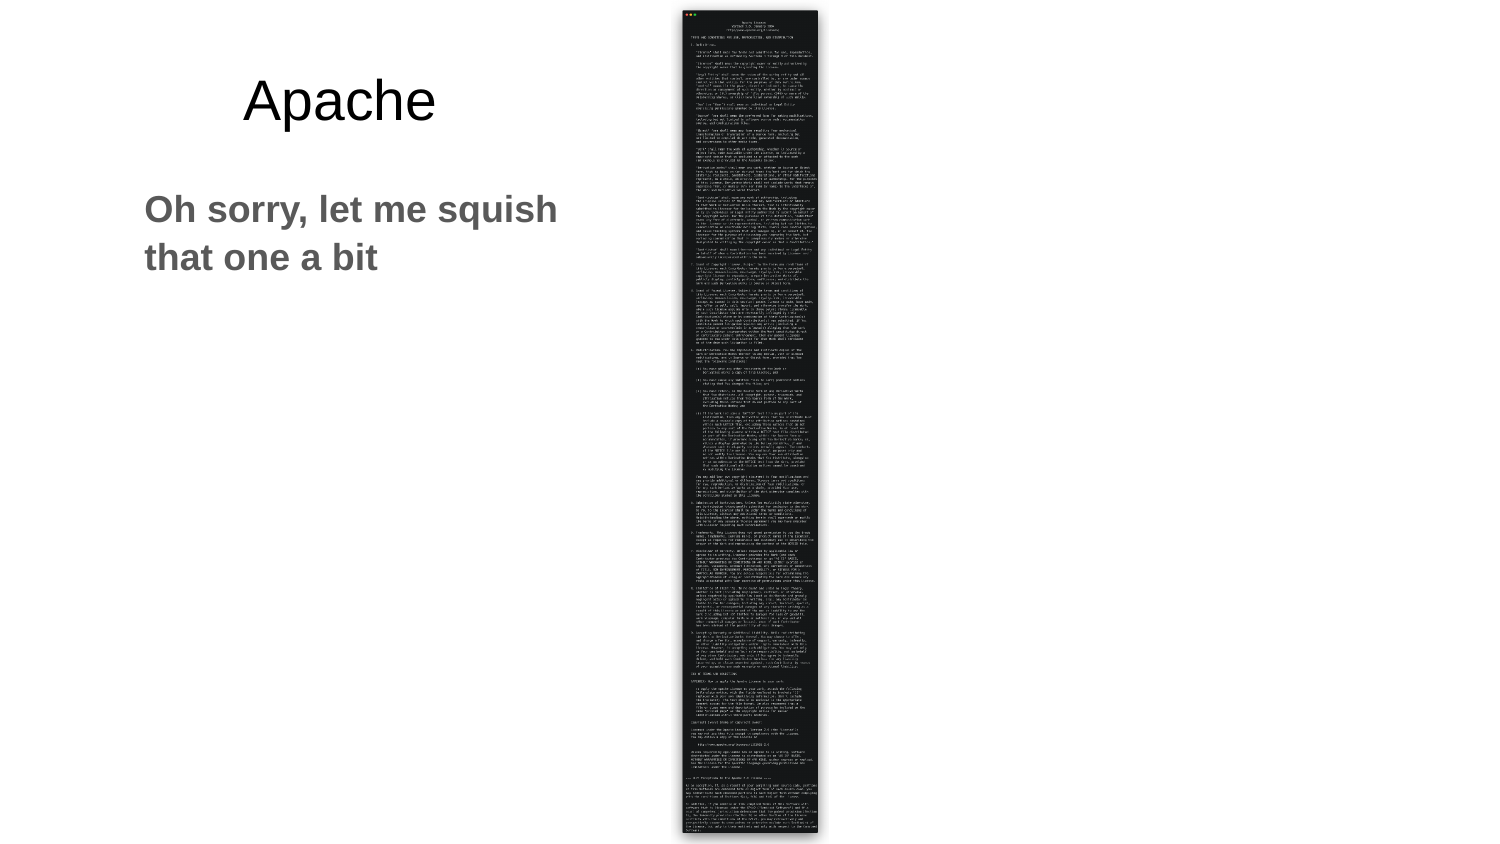

# Apache
Oh sorry, let me squish that one a bit